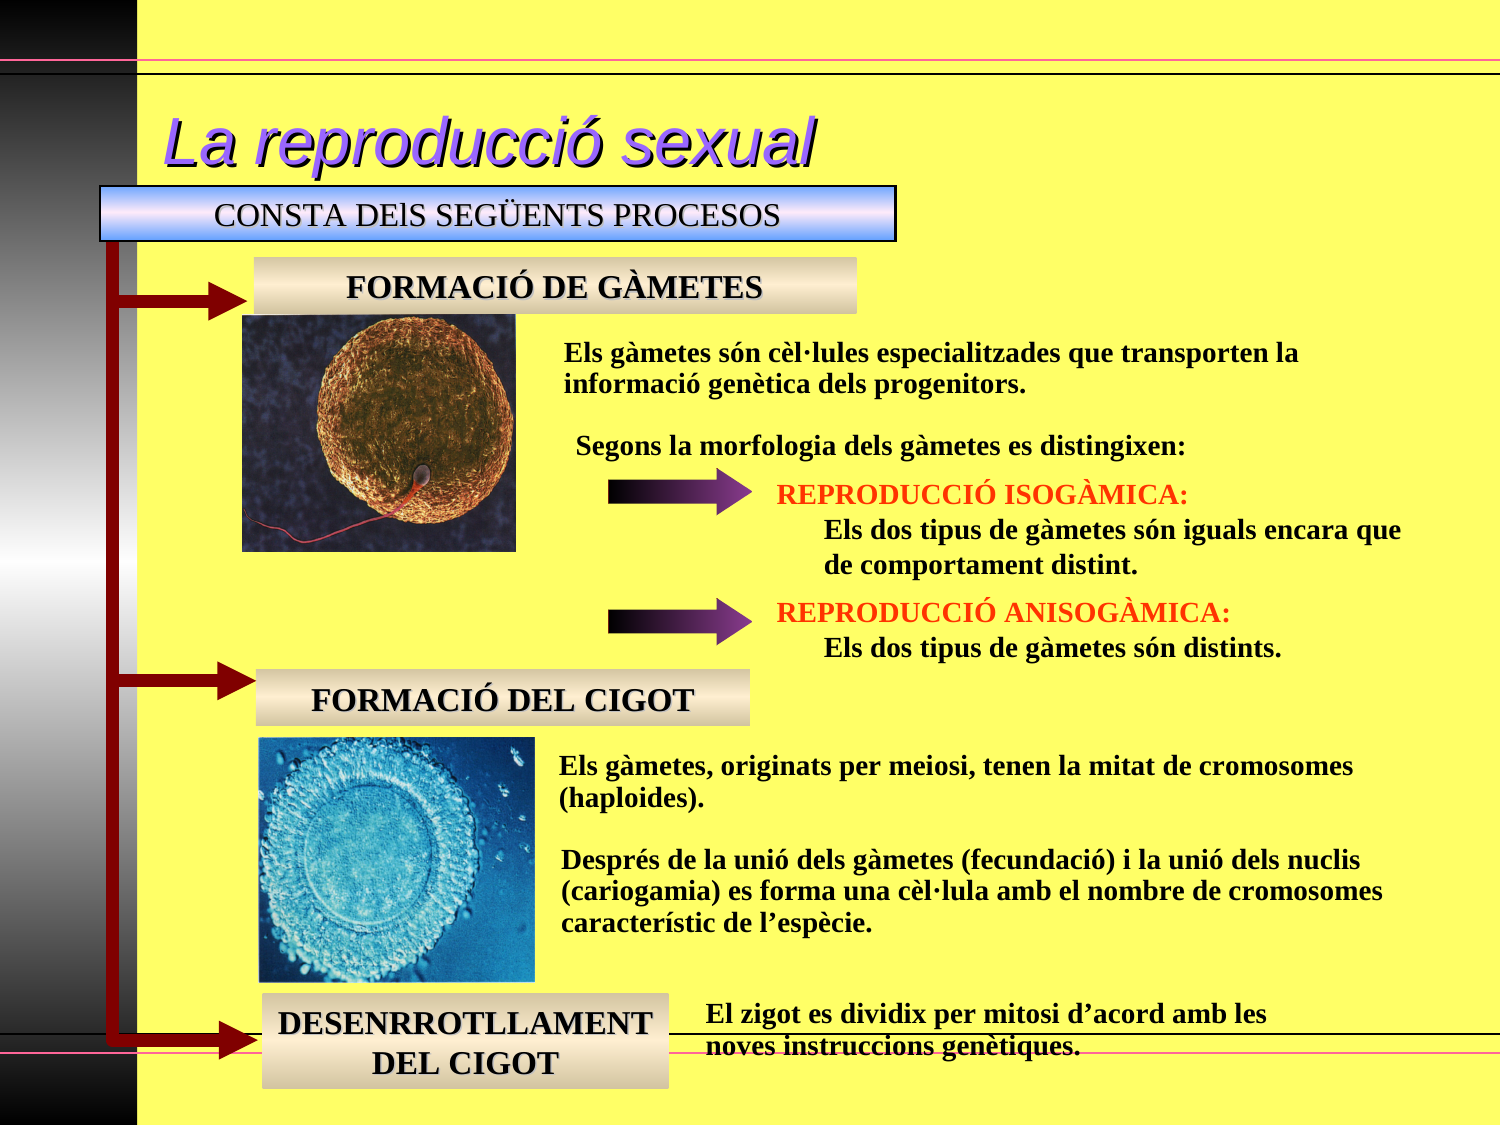

La reproducció sexual
CONSTA DElS SEGÜENTS PROCESOS
FORMACIÓ DE GÀMETES
Els gàmetes són cèl·lules especialitzades que transporten la informació genètica dels progenitors.
Segons la morfologia dels gàmetes es distingixen:
REPRODUCCIÓ ISOGÀMICA:
Els dos tipus de gàmetes són iguals encara que de comportament distint.
REPRODUCCIÓ ANISOGÀMICA:
Els dos tipus de gàmetes són distints.
FORMACIÓ DEL CIGOT
Els gàmetes, originats per meiosi, tenen la mitat de cromosomes (haploides).
Després de la unió dels gàmetes (fecundació) i la unió dels nuclis (cariogamia) es forma una cèl·lula amb el nombre de cromosomes característic de l’espècie.
El zigot es dividix per mitosi d’acord amb les noves instruccions genètiques.
DESENRROTLLAMENT DEL CIGOT